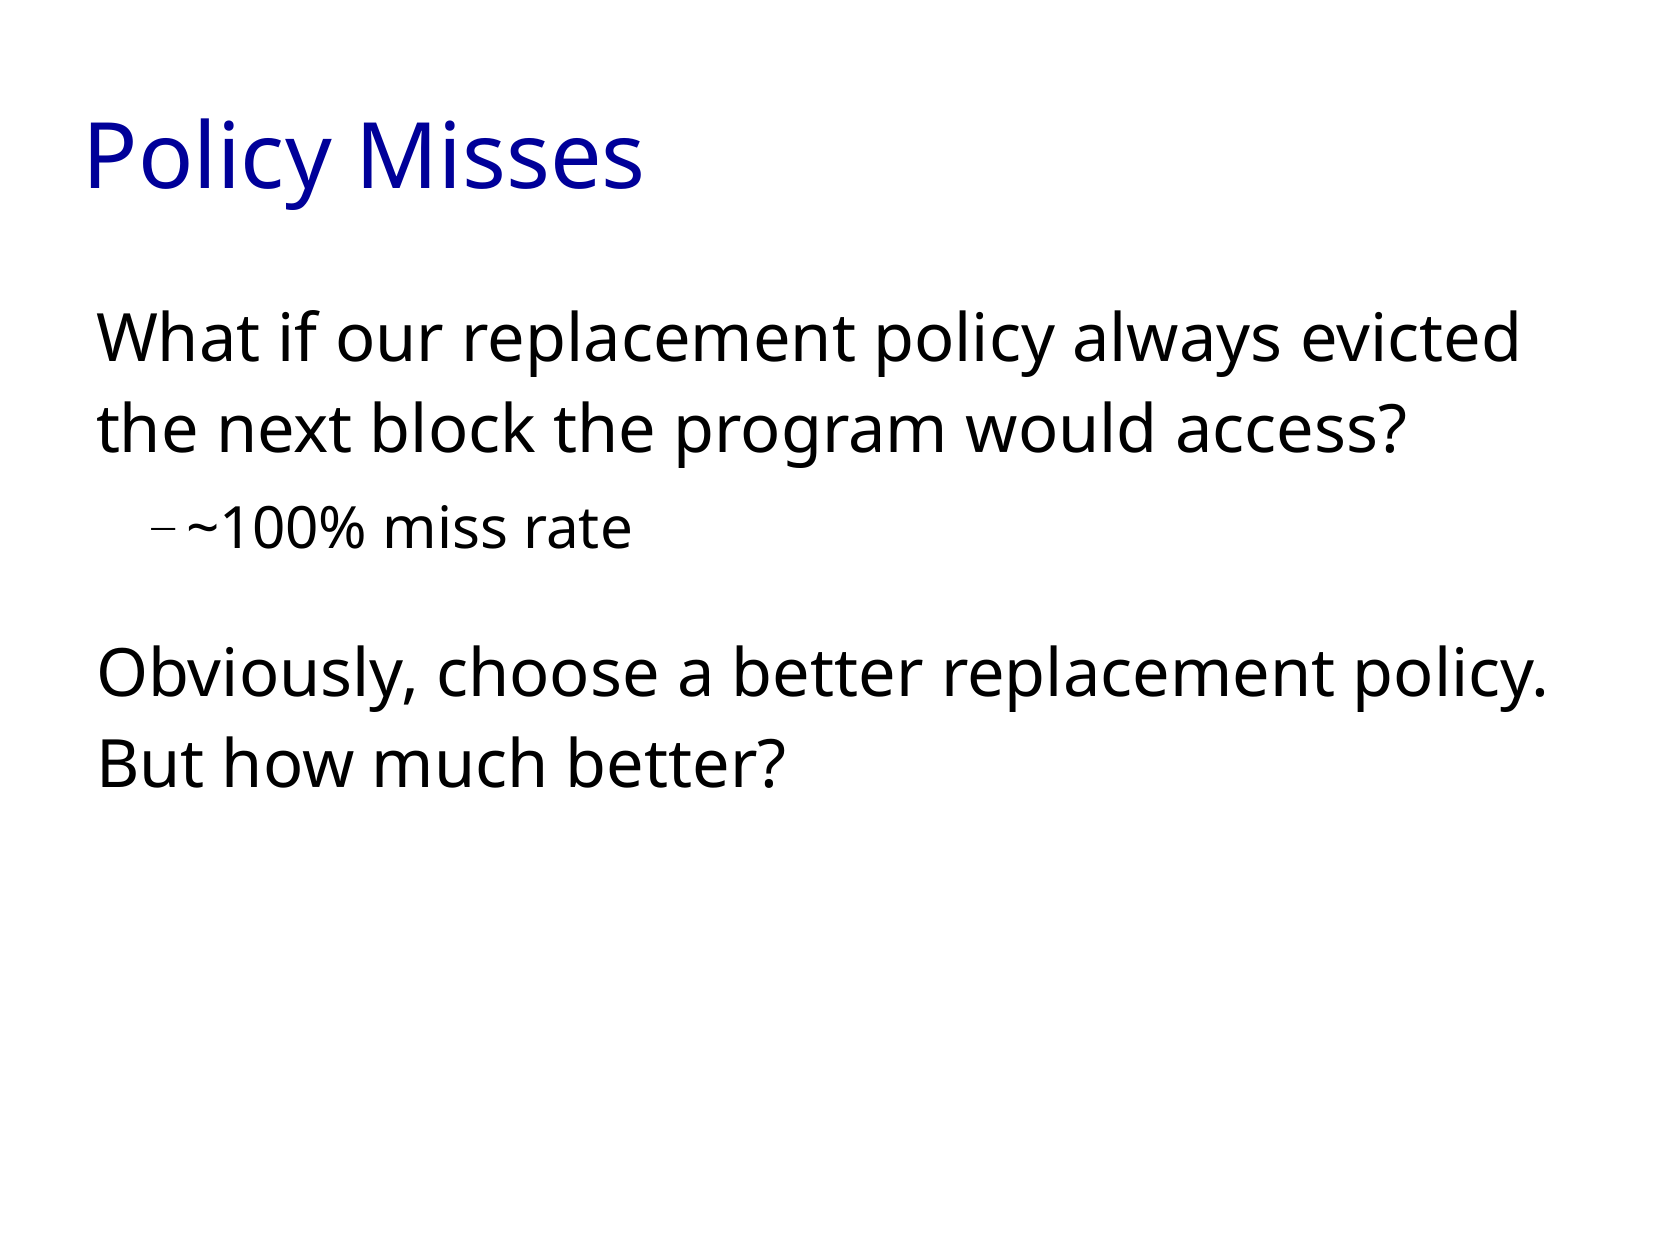

# Policy Misses
What if our replacement policy always evicted the next block the program would access?
~100% miss rate
Obviously, choose a better replacement policy. But how much better?